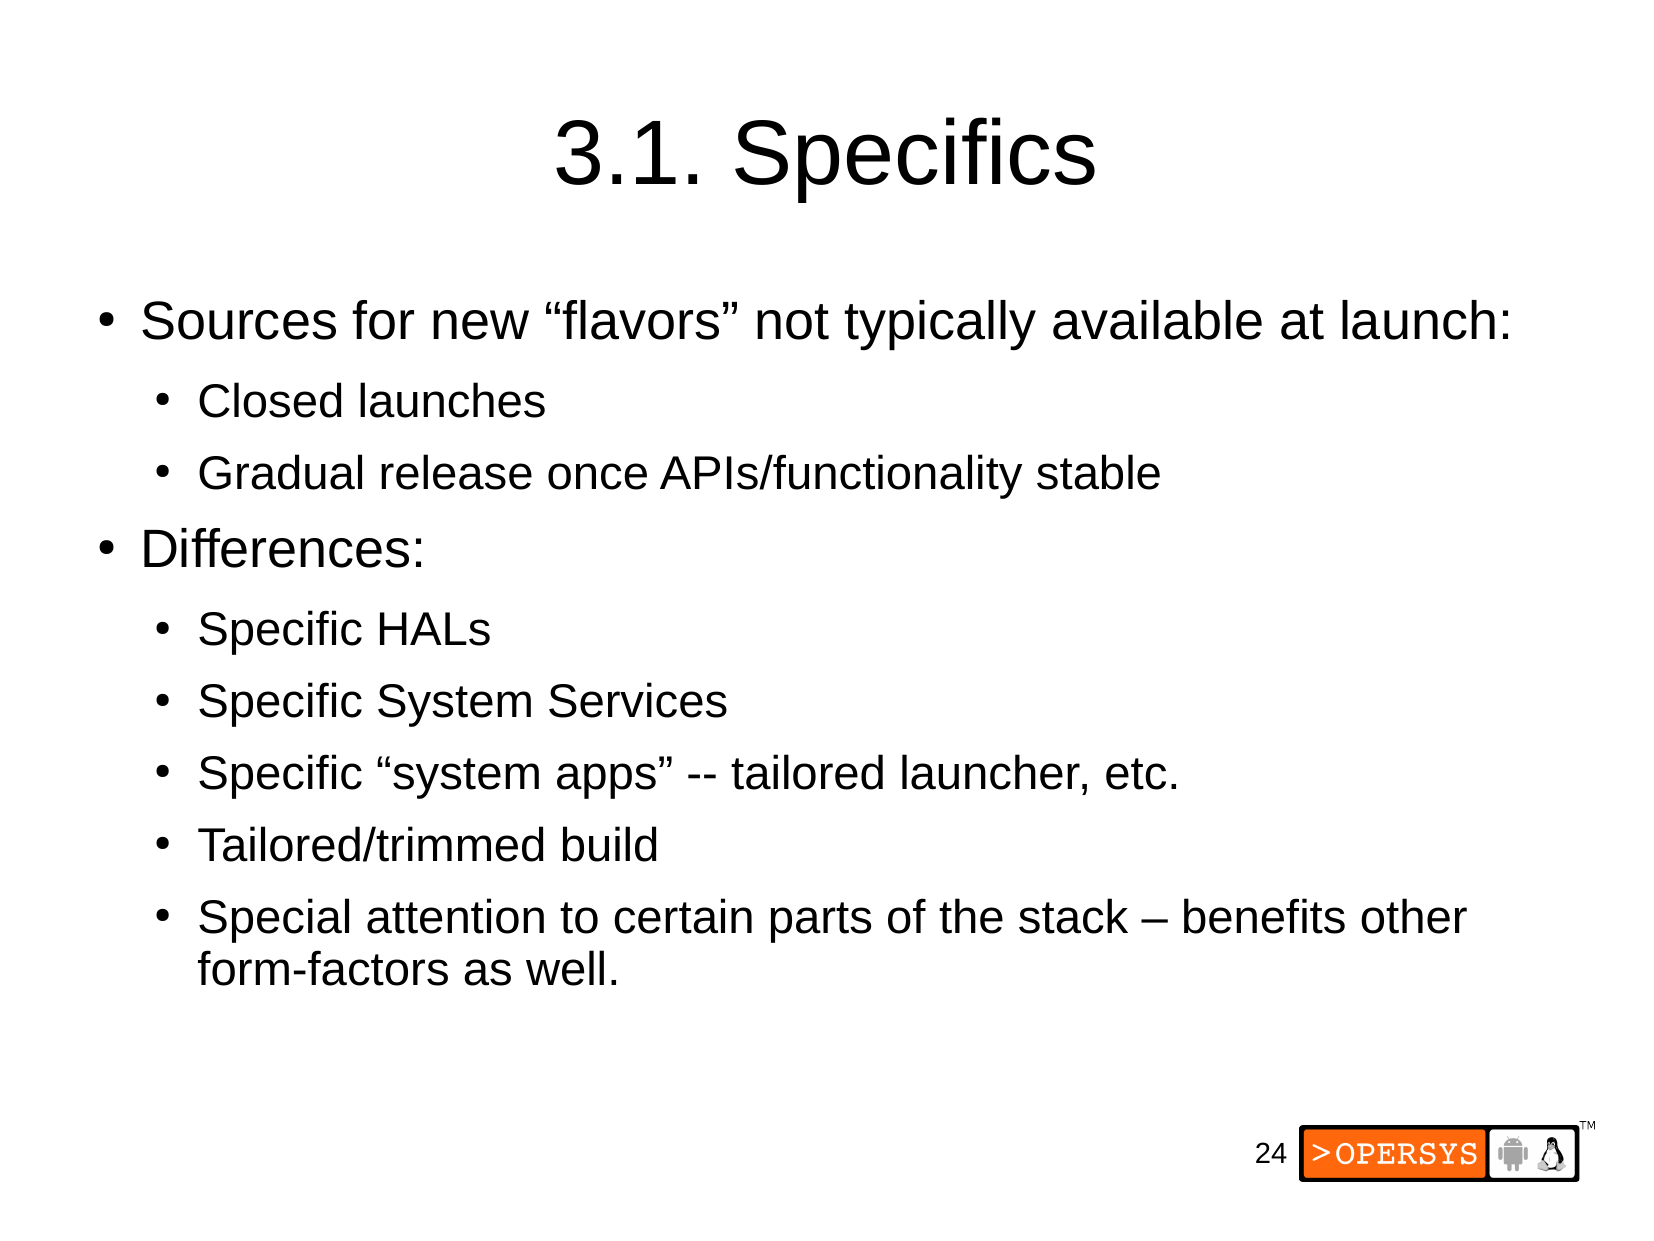

# 3.1. Specifics
Sources for new “flavors” not typically available at launch:
Closed launches
Gradual release once APIs/functionality stable
Differences:
Specific HALs
Specific System Services
Specific “system apps” -- tailored launcher, etc.
Tailored/trimmed build
Special attention to certain parts of the stack – benefits other form-factors as well.